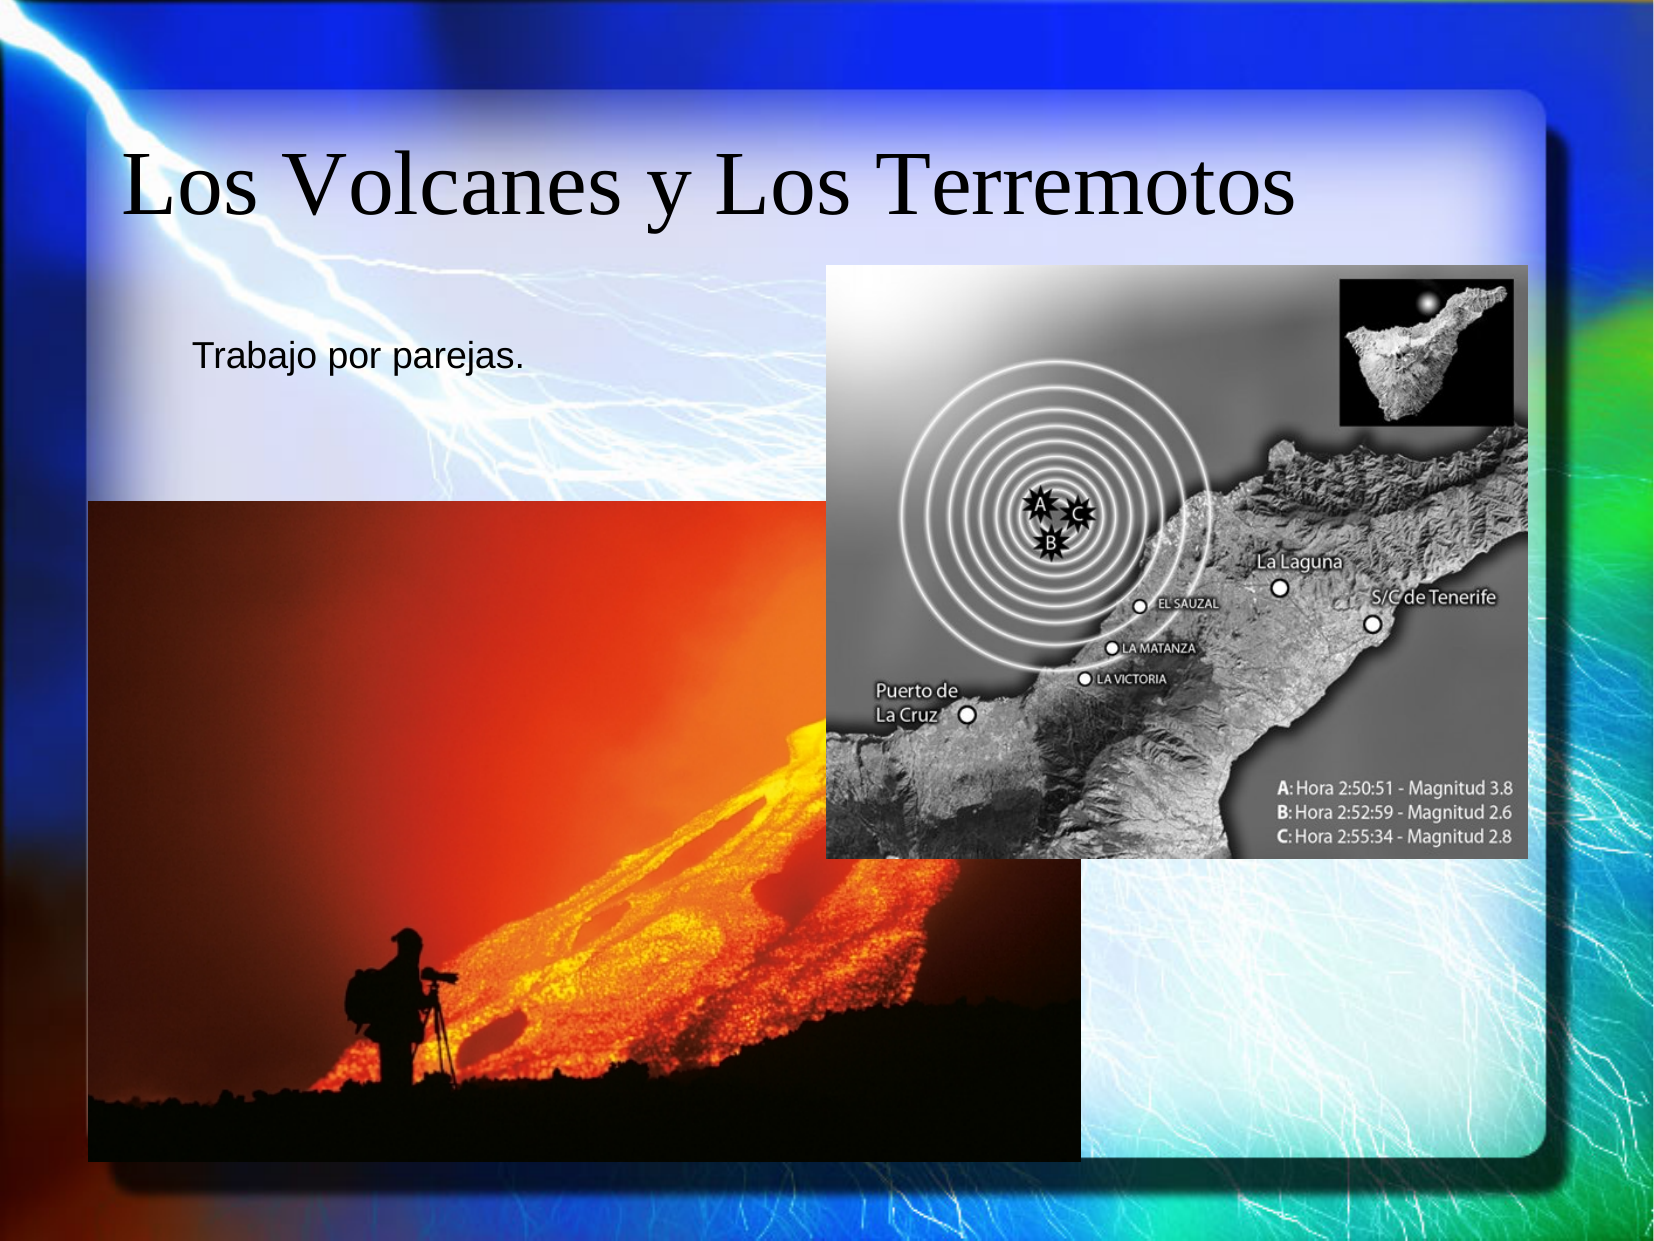

# Los Volcanes y Los Terremotos
Trabajo por parejas.